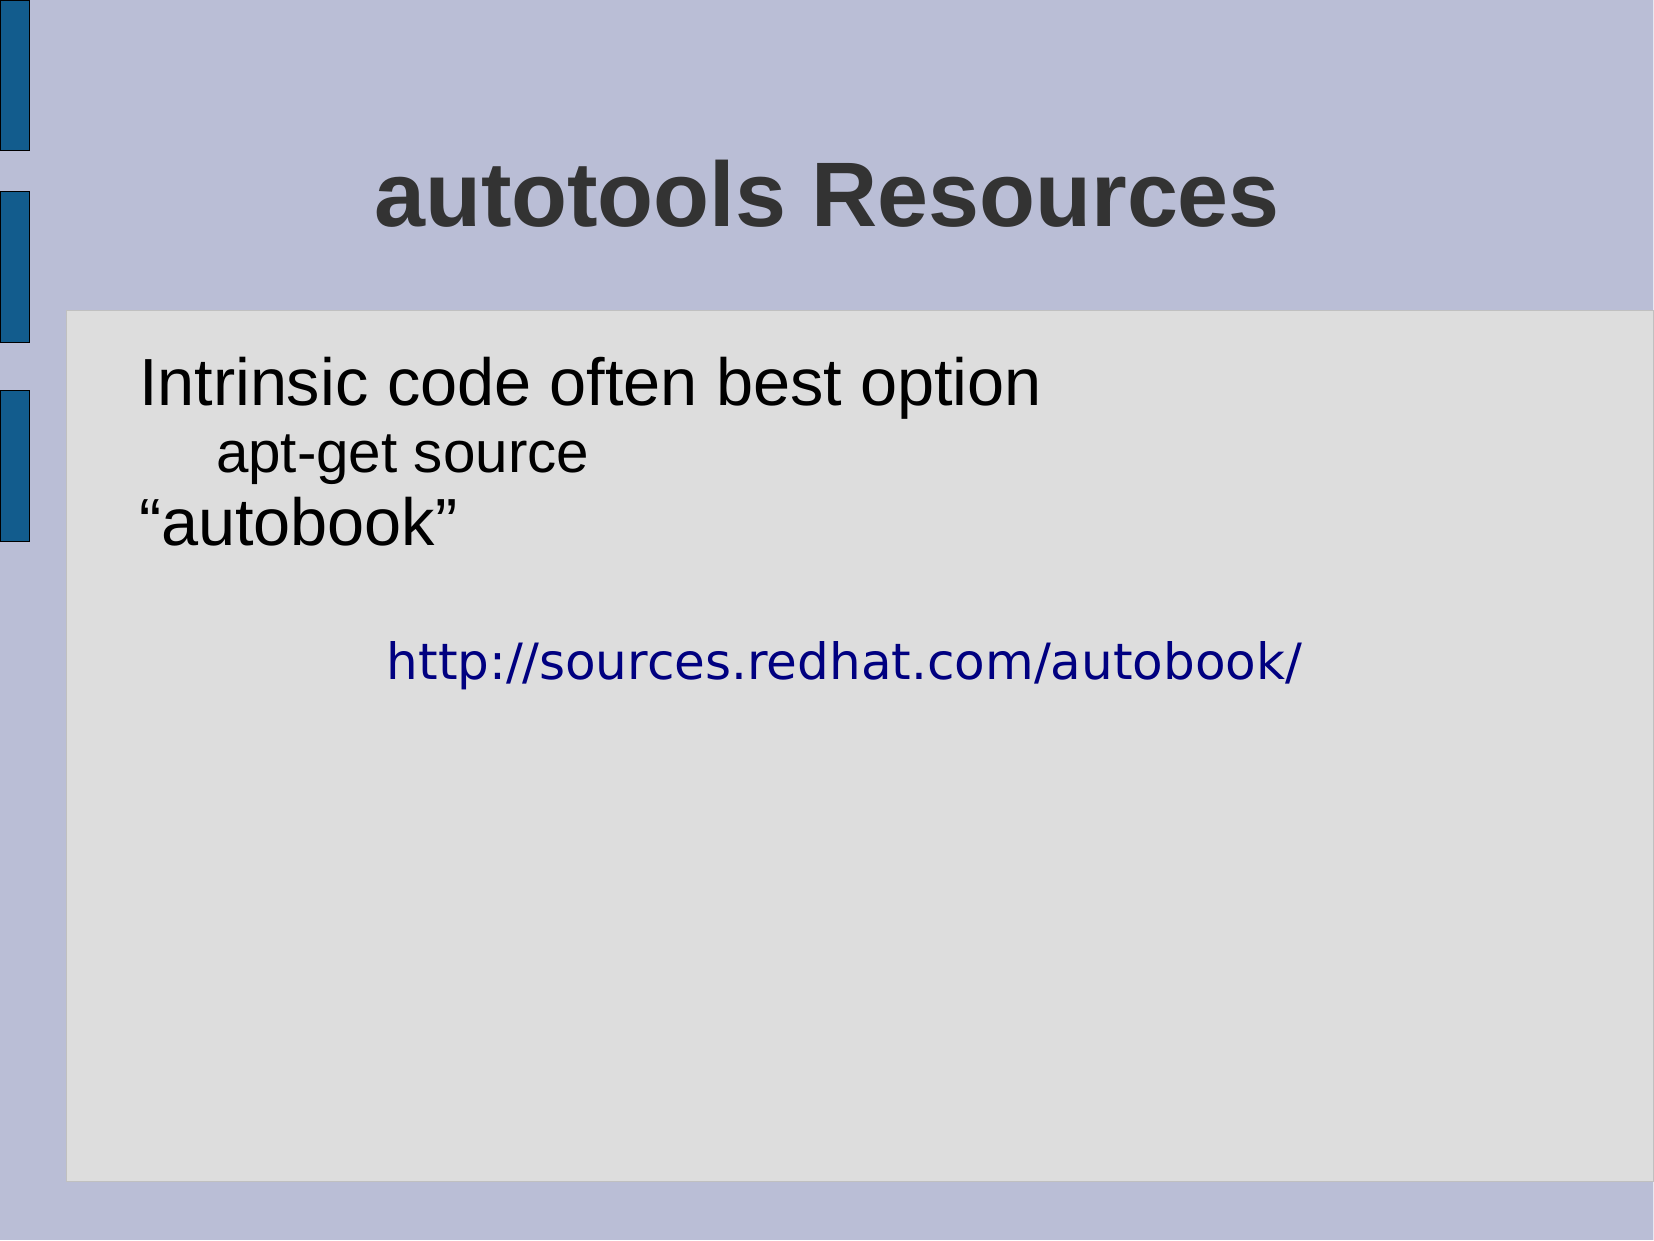

# autotools Resources
Intrinsic code often best option
apt-get source
“autobook”
http://sources.redhat.com/autobook/